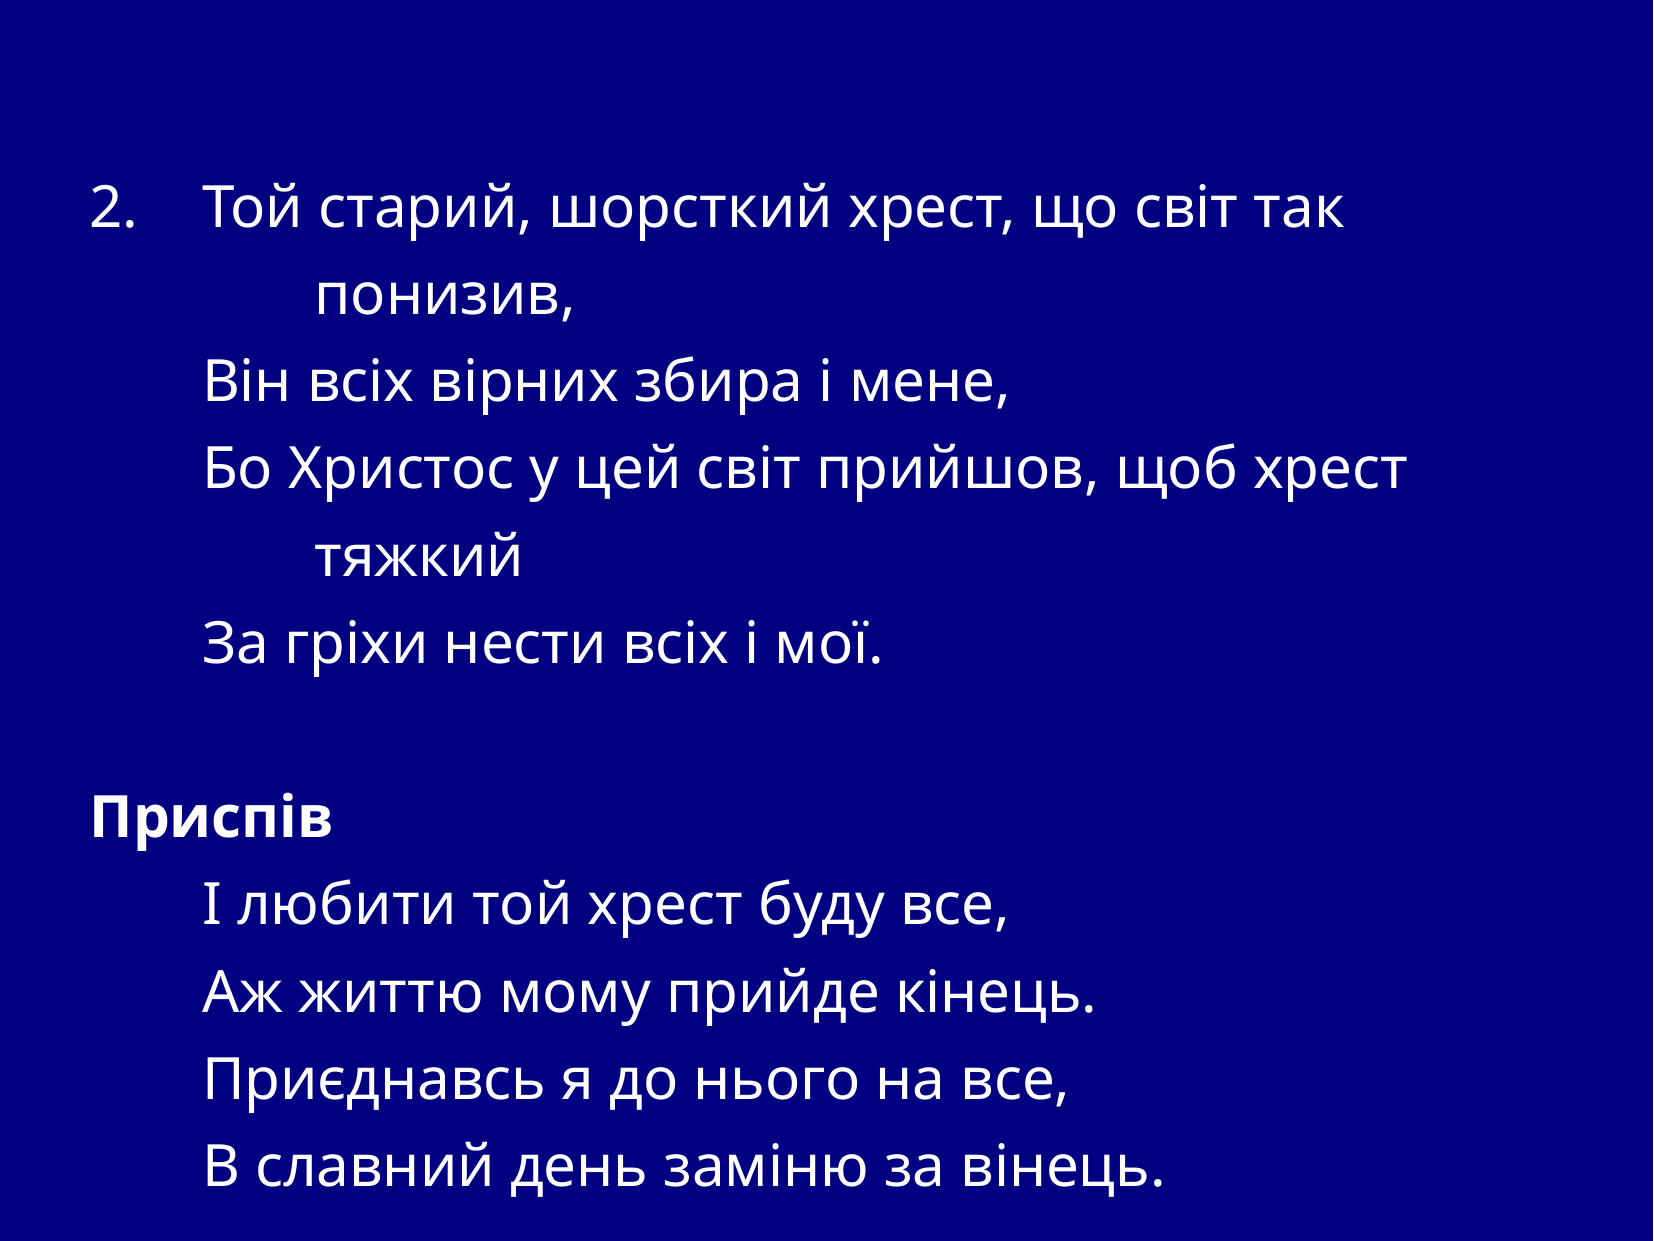

2.	Той старий, шорсткий хрест, що світ так
		понизив,
	Він всіх вірних збира і мене,
	Бо Христос у цей світ прийшов, щоб хрест
		тяжкий
	За гріхи нести всіх і мої.
Приспів
	І любити той хрест буду все,
	Аж життю мому прийде кінець.
	Приєднавсь я до нього на все,
	В славний день заміню за вінець.